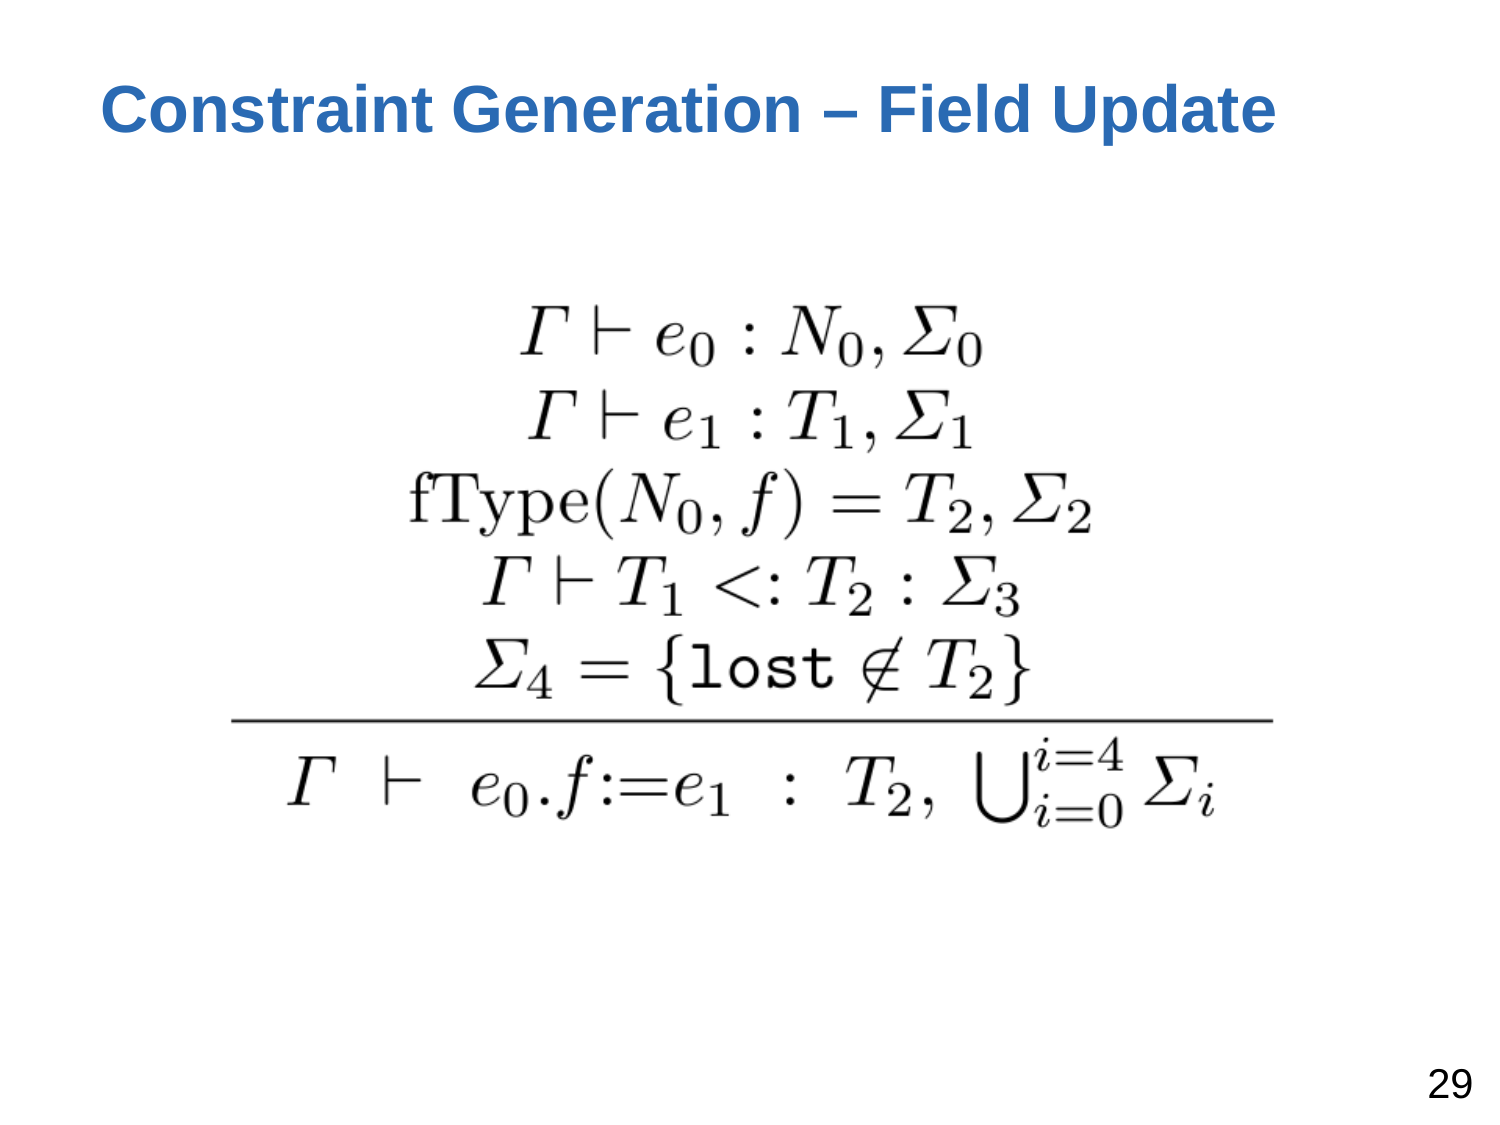

# Constraint Generation – Field Update
29